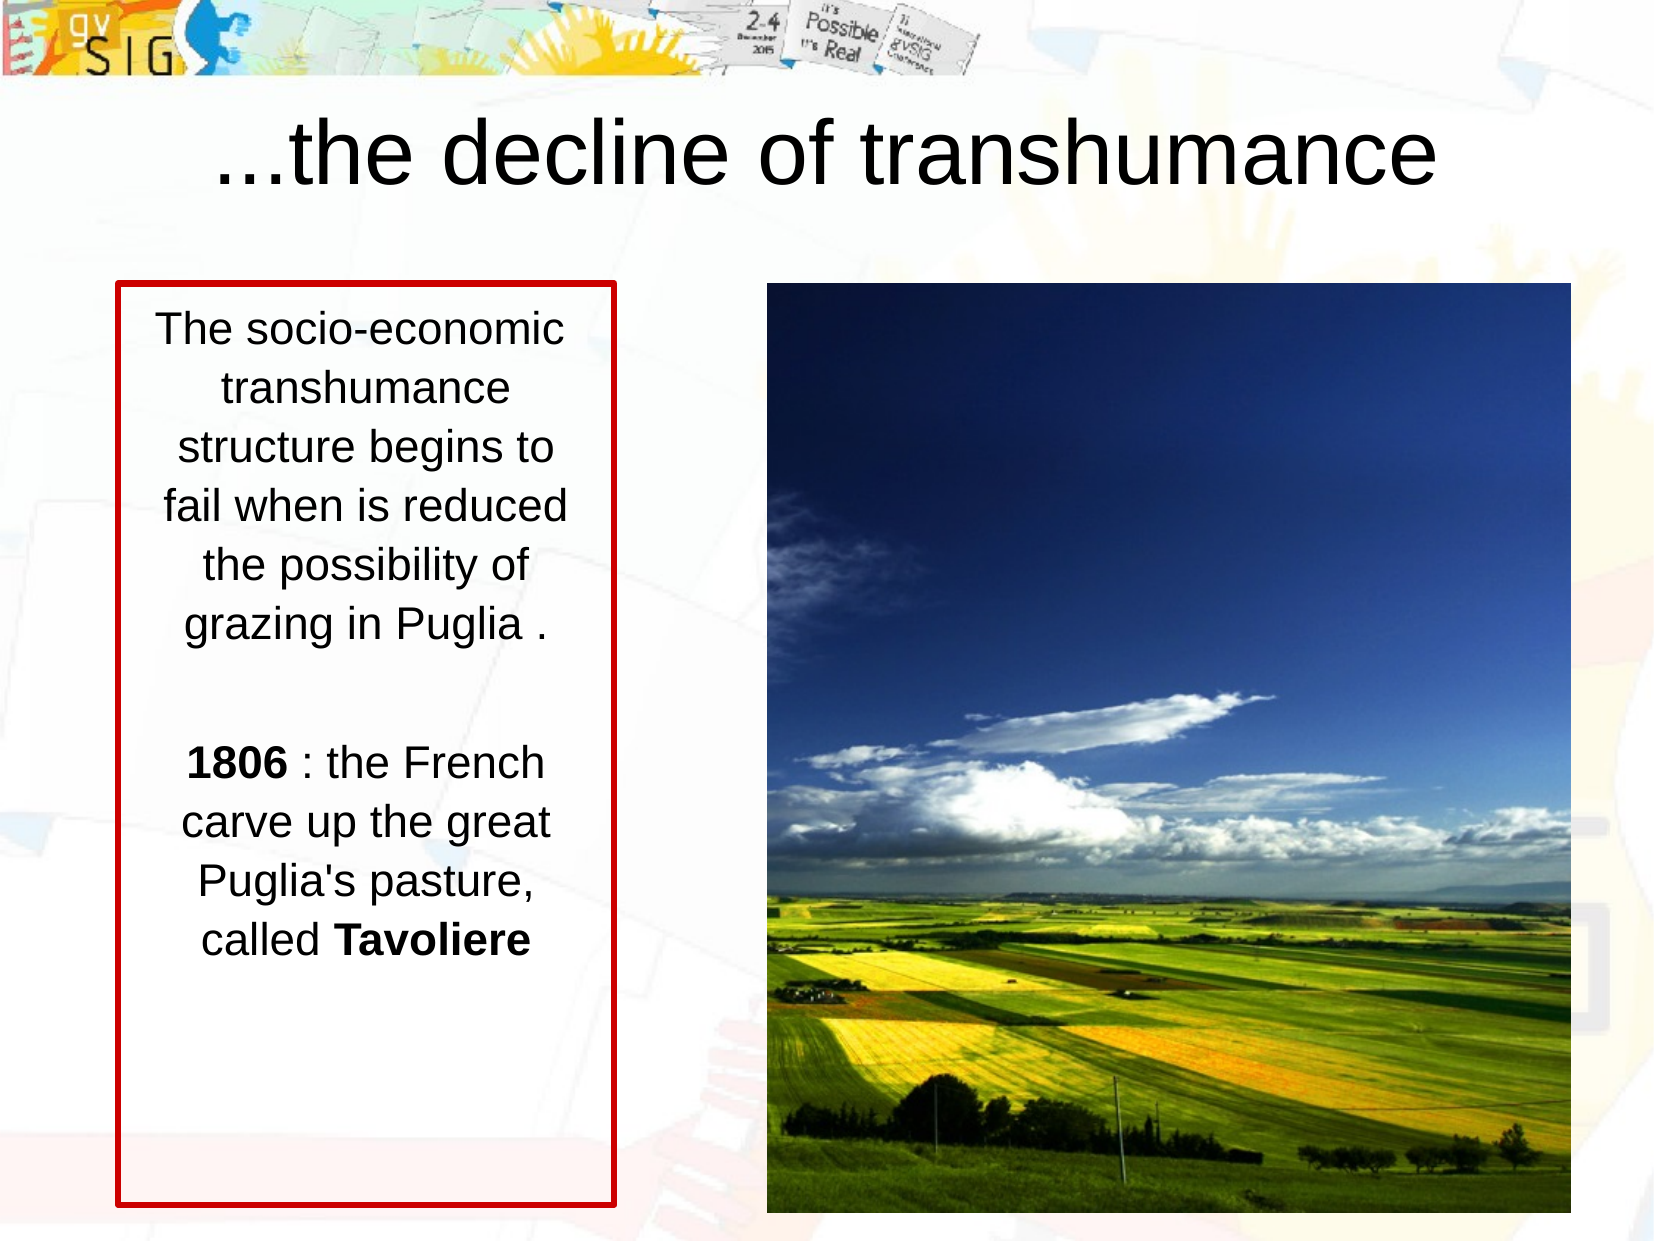

...the decline of transhumance
# The socio-economic transhumance structure begins to fail when is reduced the possibility of grazing in Puglia .
 1806 : the French carve up the great Puglia's pasture, called Tavoliere